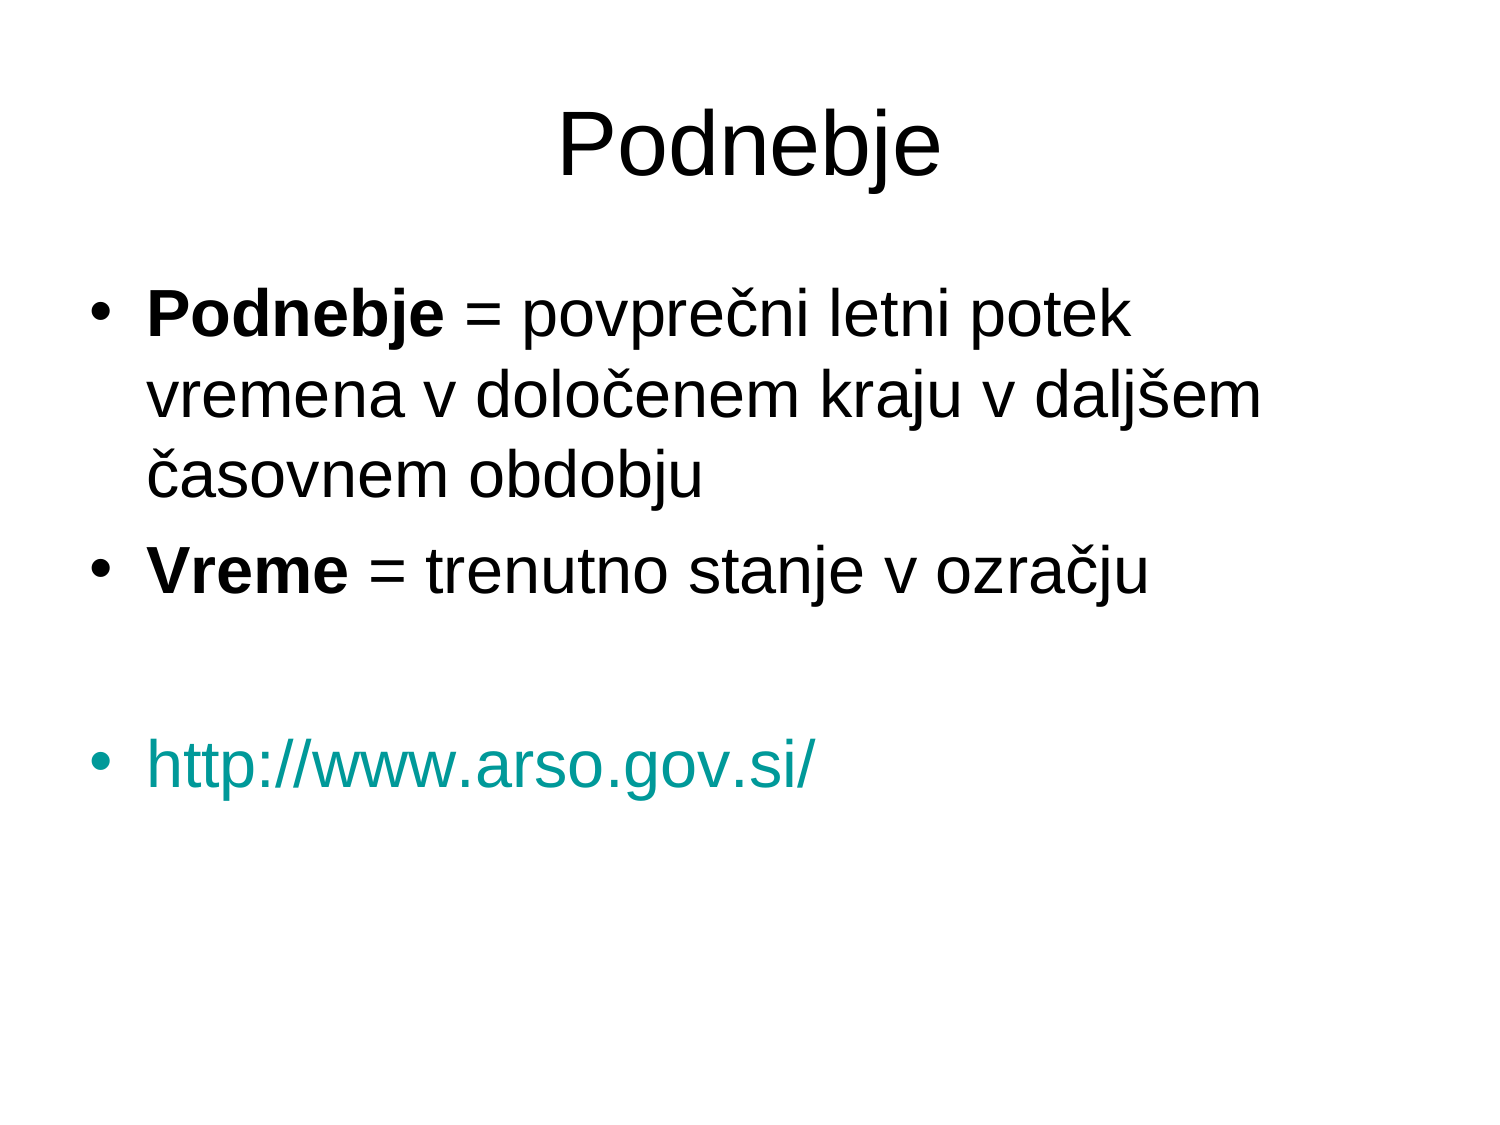

# Podnebje
Podnebje = povprečni letni potek vremena v določenem kraju v daljšem časovnem obdobju
Vreme = trenutno stanje v ozračju
http://www.arso.gov.si/